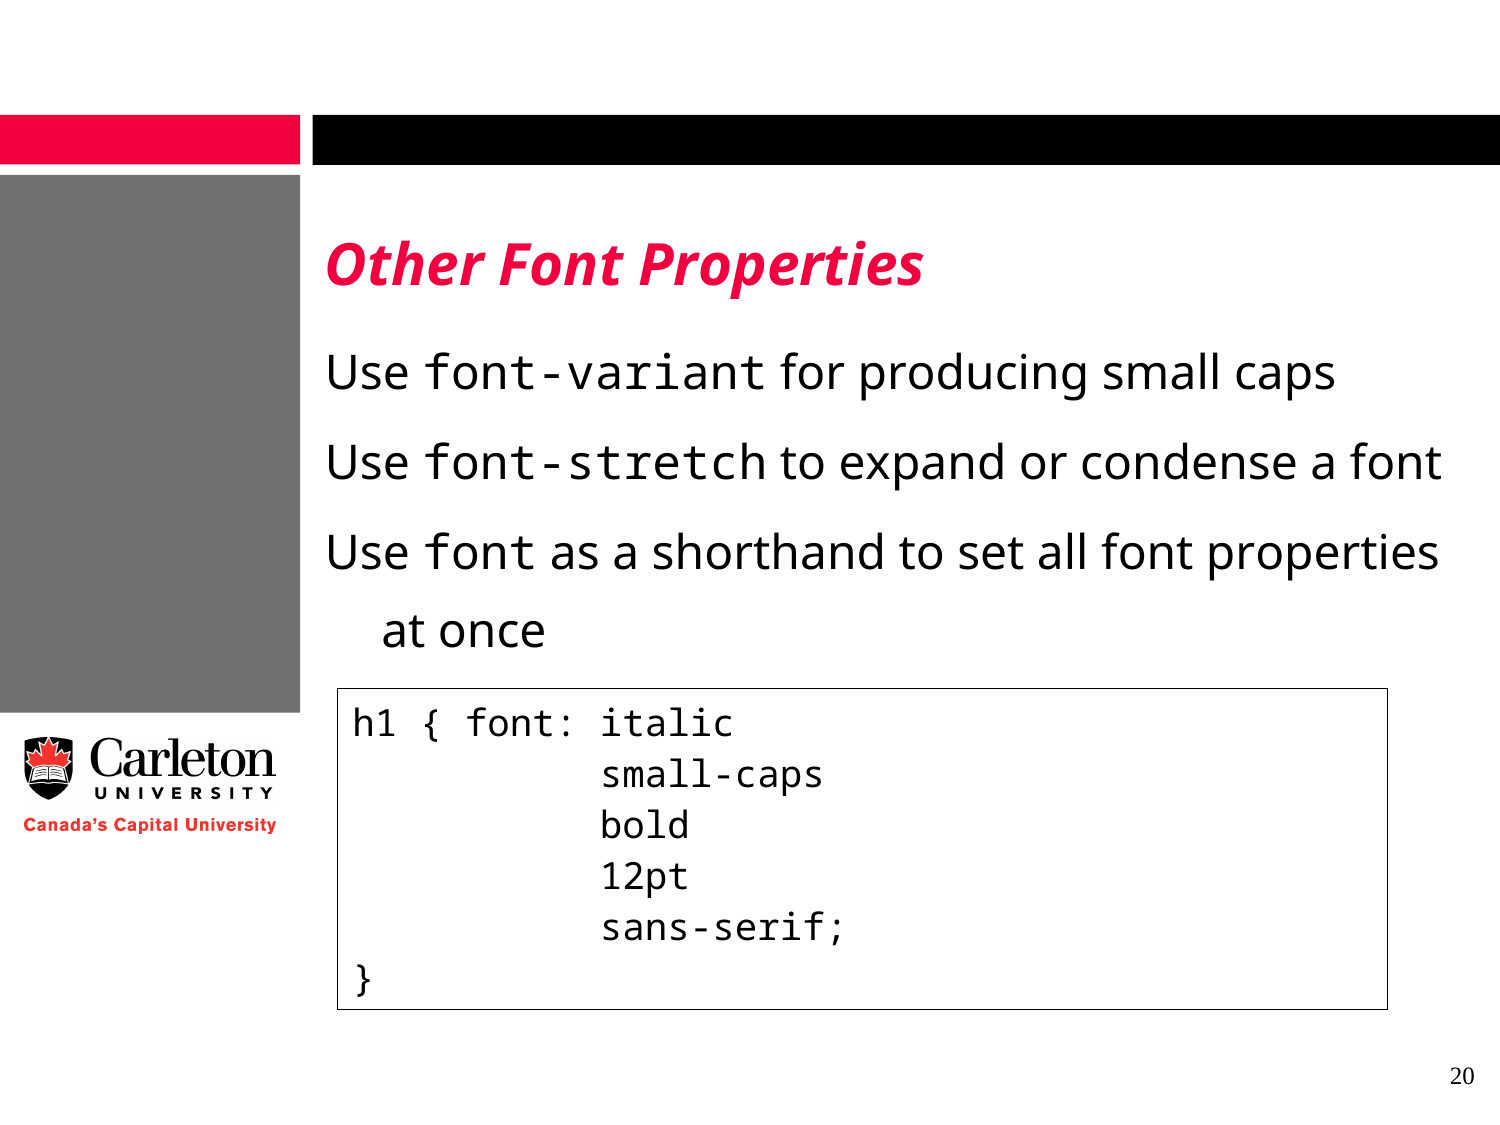

# Other Font Properties
Use font-variant for producing small caps
Use font-stretch to expand or condense a font
Use font as a shorthand to set all font properties at once
h1 { font: italic
 small-caps
 bold
 12pt
 sans-serif;
}
20